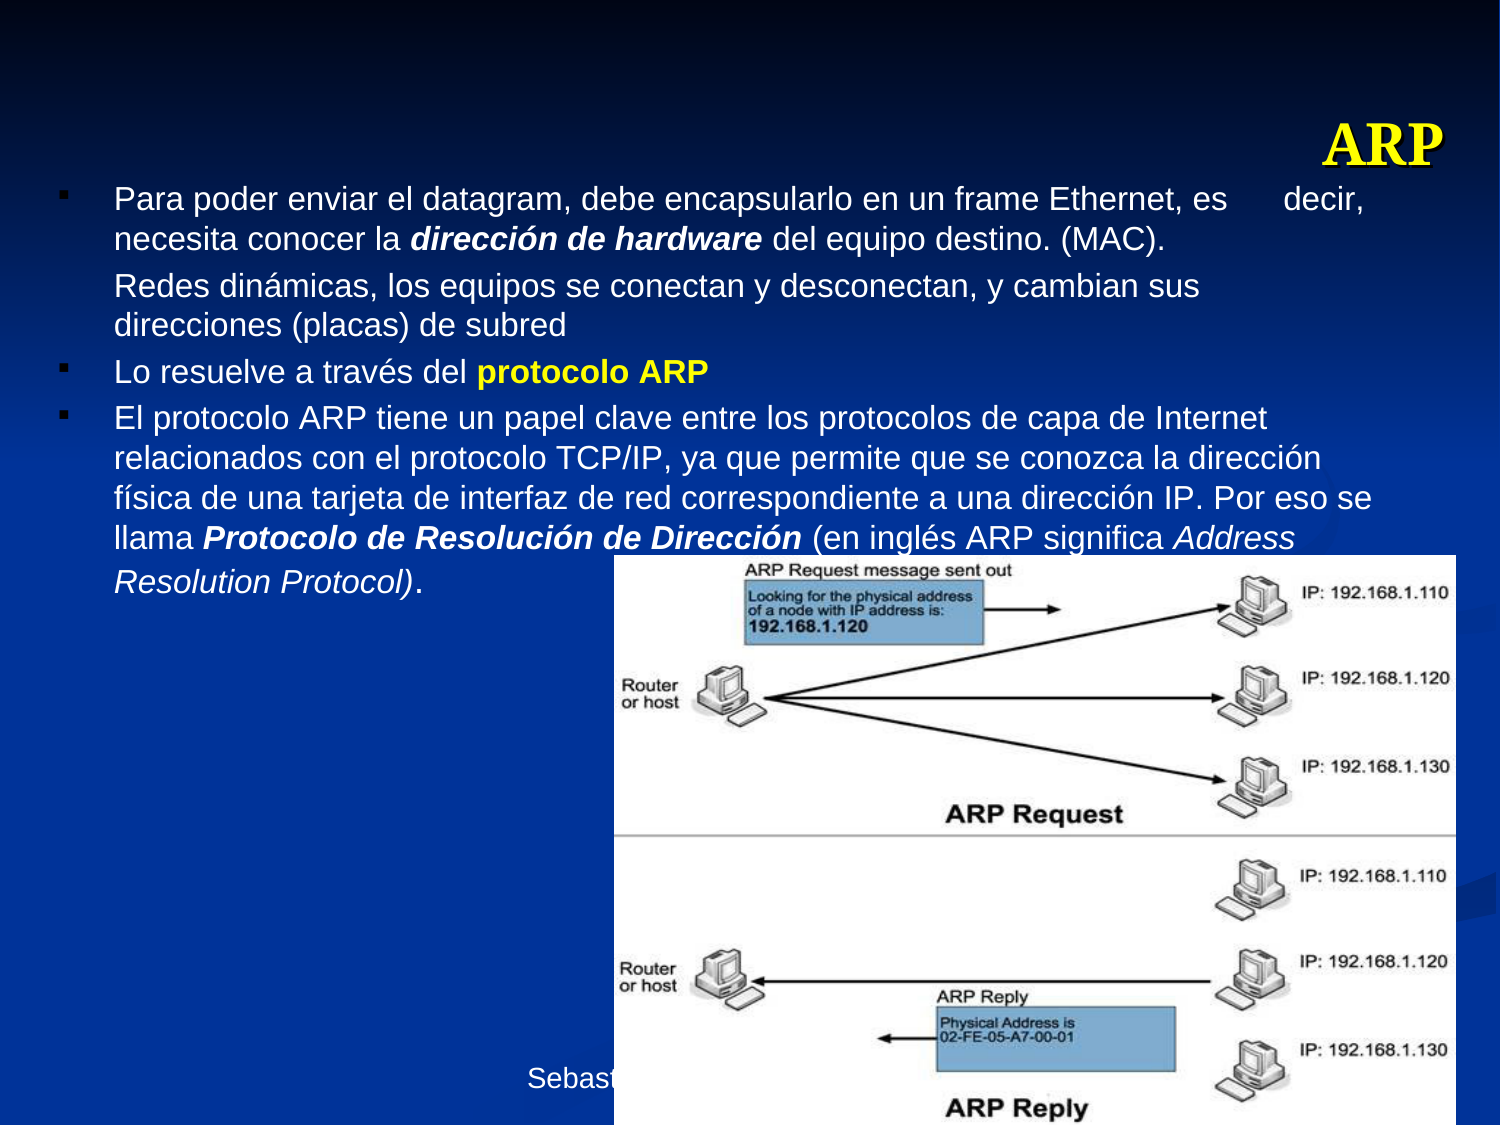

# ARP
Para poder enviar el datagram, debe encapsularlo en un frame Ethernet, es decir, necesita conocer la dirección de hardware del equipo destino. (MAC).
Redes dinámicas, los equipos se conectan y desconectan, y cambian sus direcciones (placas) de subred
Lo resuelve a través del protocolo ARP
El protocolo ARP tiene un papel clave entre los protocolos de capa de Internet relacionados con el protocolo TCP/IP, ya que permite que se conozca la dirección física de una tarjeta de interfaz de red correspondiente a una dirección IP. Por eso se llama Protocolo de Resolución de Dirección (en inglés ARP significa Address Resolution Protocol).